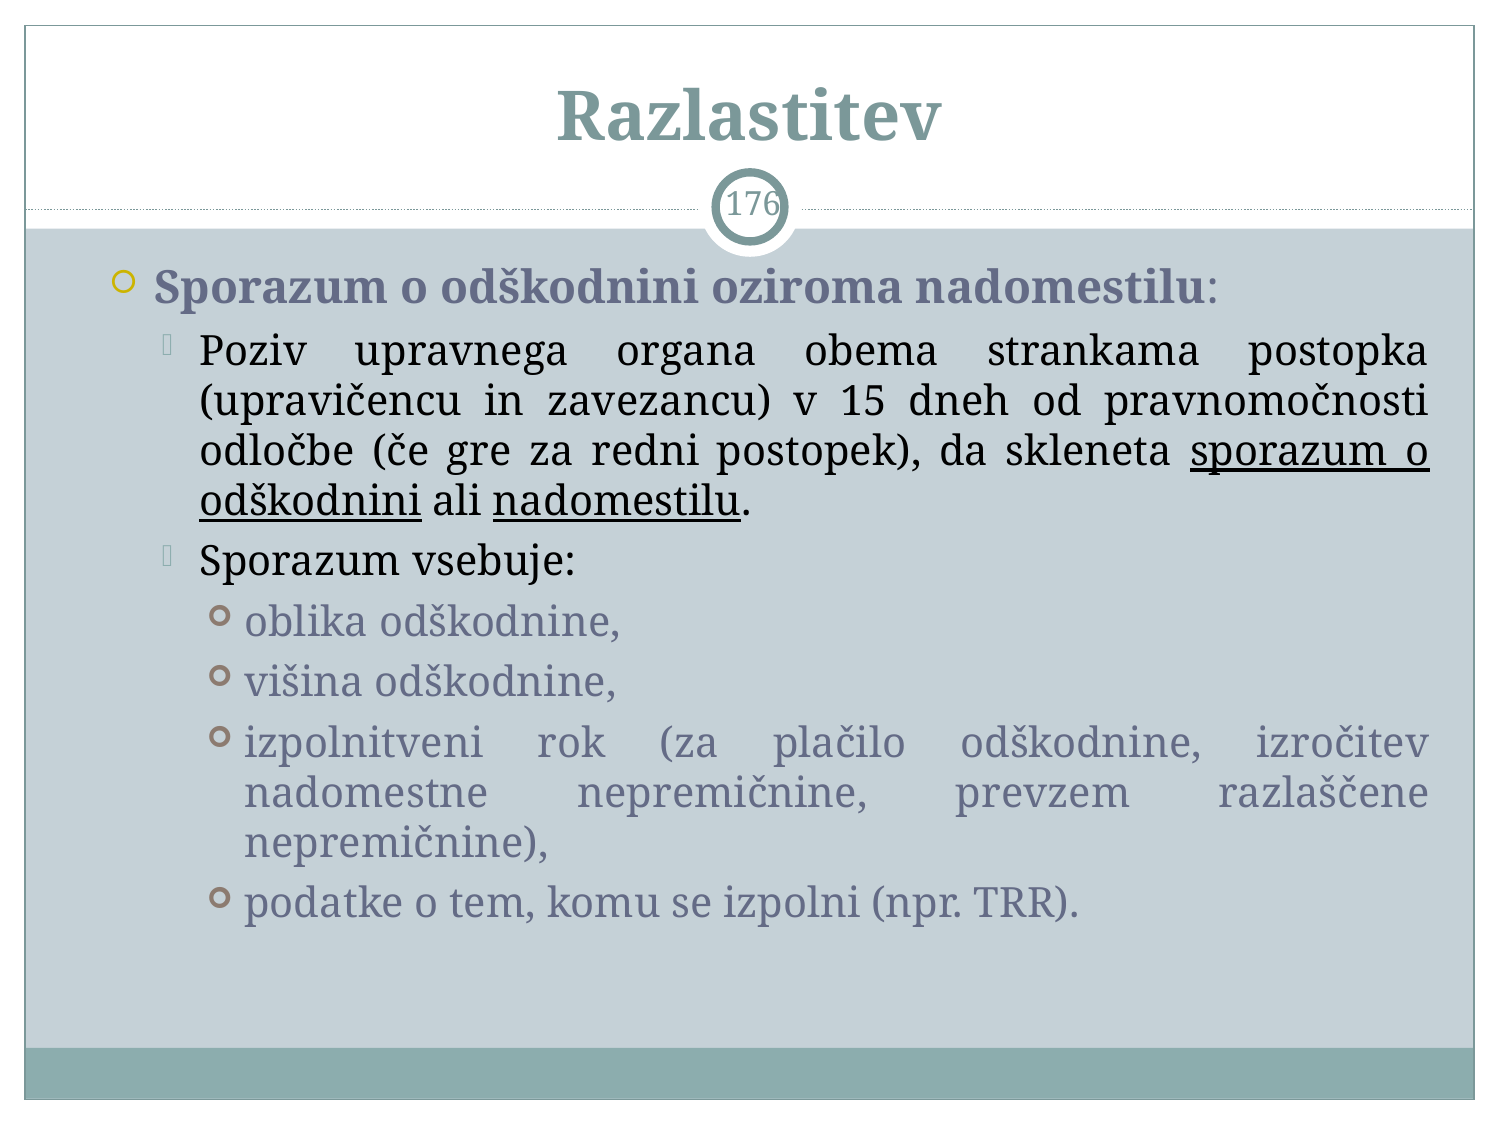

# Razlastitev
Sporazum o odškodnini oziroma nadomestilu:
Poziv upravnega organa obema strankama postopka (upravičencu in zavezancu) v 15 dneh od pravnomočnosti odločbe (če gre za redni postopek), da skleneta sporazum o odškodnini ali nadomestilu.
Sporazum vsebuje:
oblika odškodnine,
višina odškodnine,
izpolnitveni rok (za plačilo odškodnine, izročitev nadomestne nepremičnine, prevzem razlaščene nepremičnine),
podatke o tem, komu se izpolni (npr. TRR).